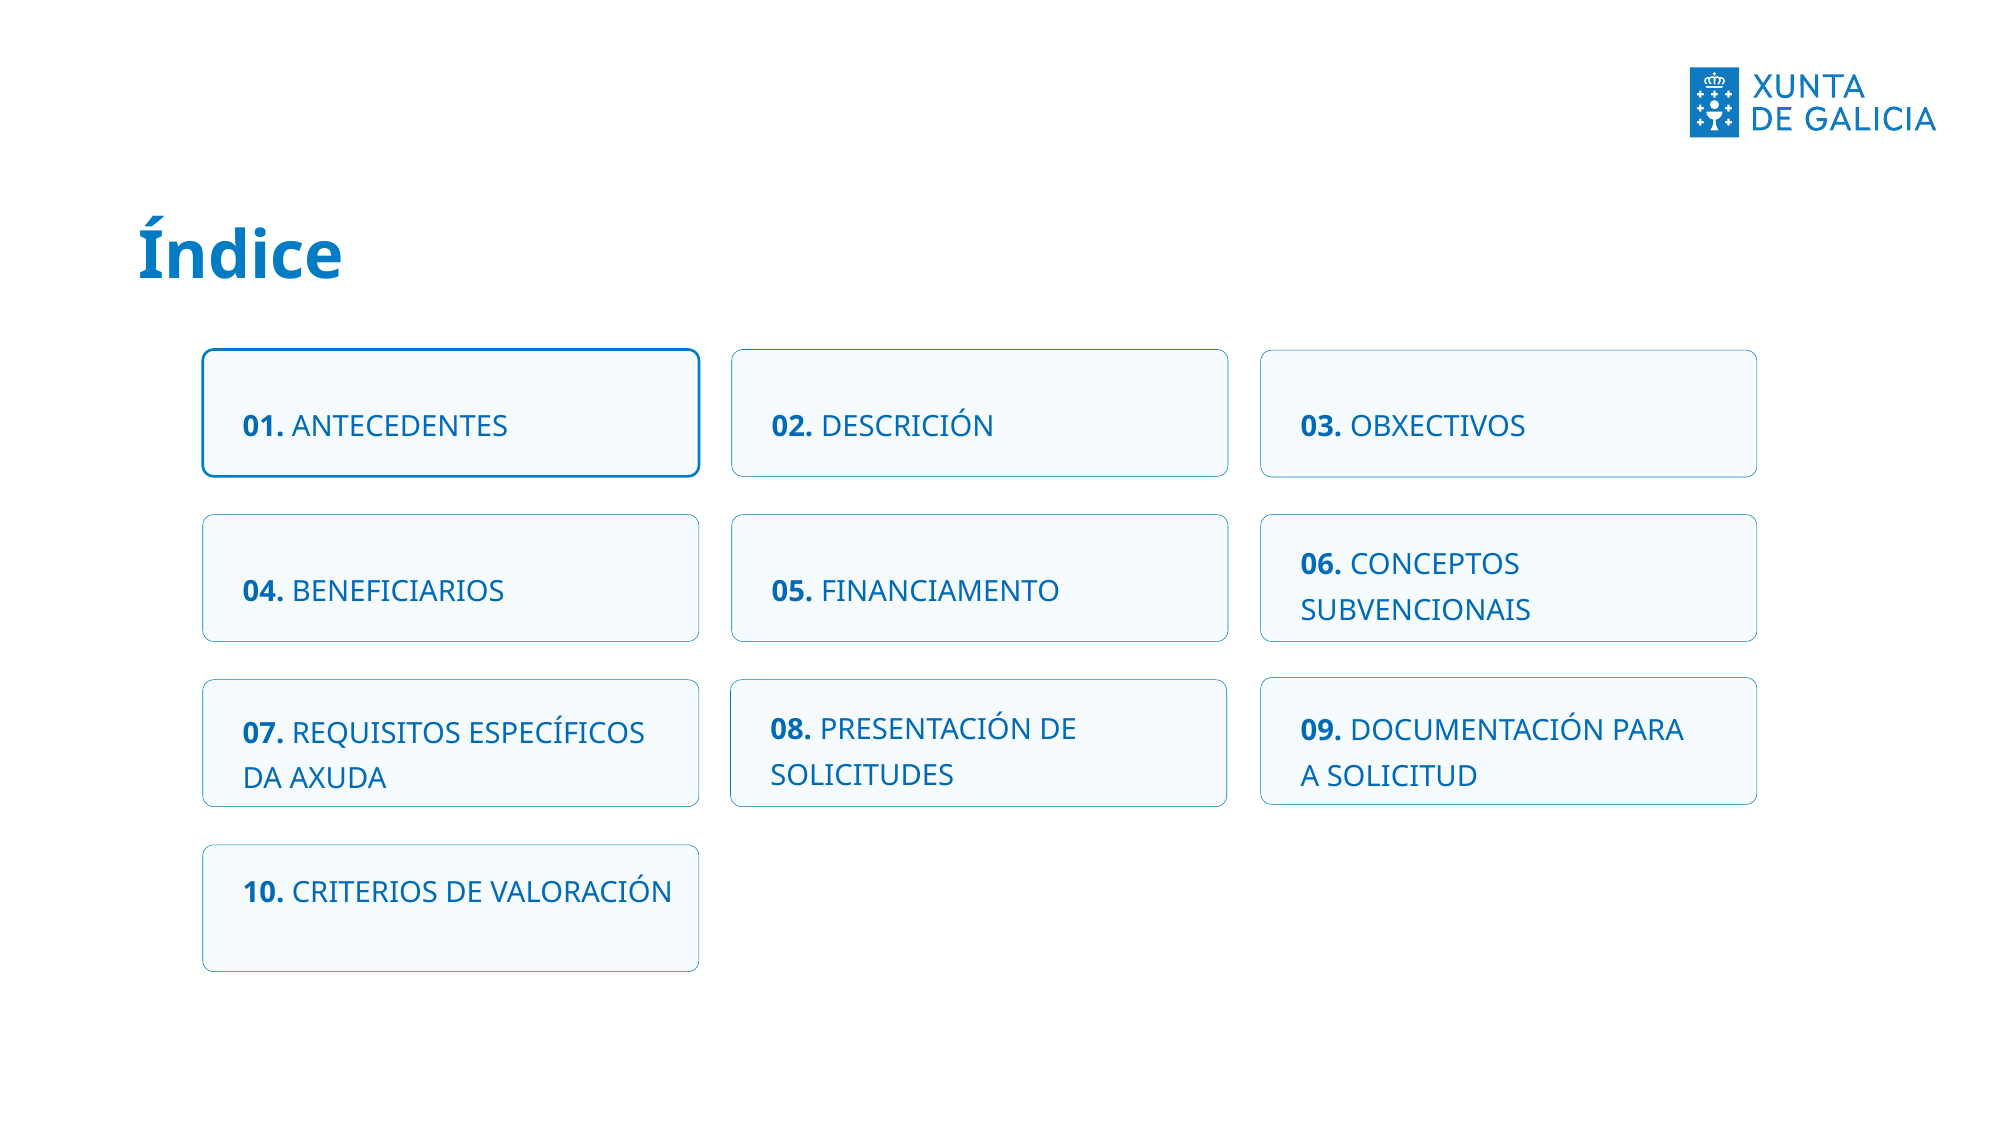

Índice
01. ANTECEDENTES
02. DESCRICIÓN
03. OBXECTIVOS
06. CONCEPTOS SUBVENCIONAIS
04. BENEFICIARIOS
05. FINANCIAMENTO
08. PRESENTACIÓN DE SOLICITUDES
09. DOCUMENTACIÓN PARA A SOLICITUD
07. REQUISITOS ESPECÍFICOS DA AXUDA
10. CRITERIOS DE VALORACIÓN